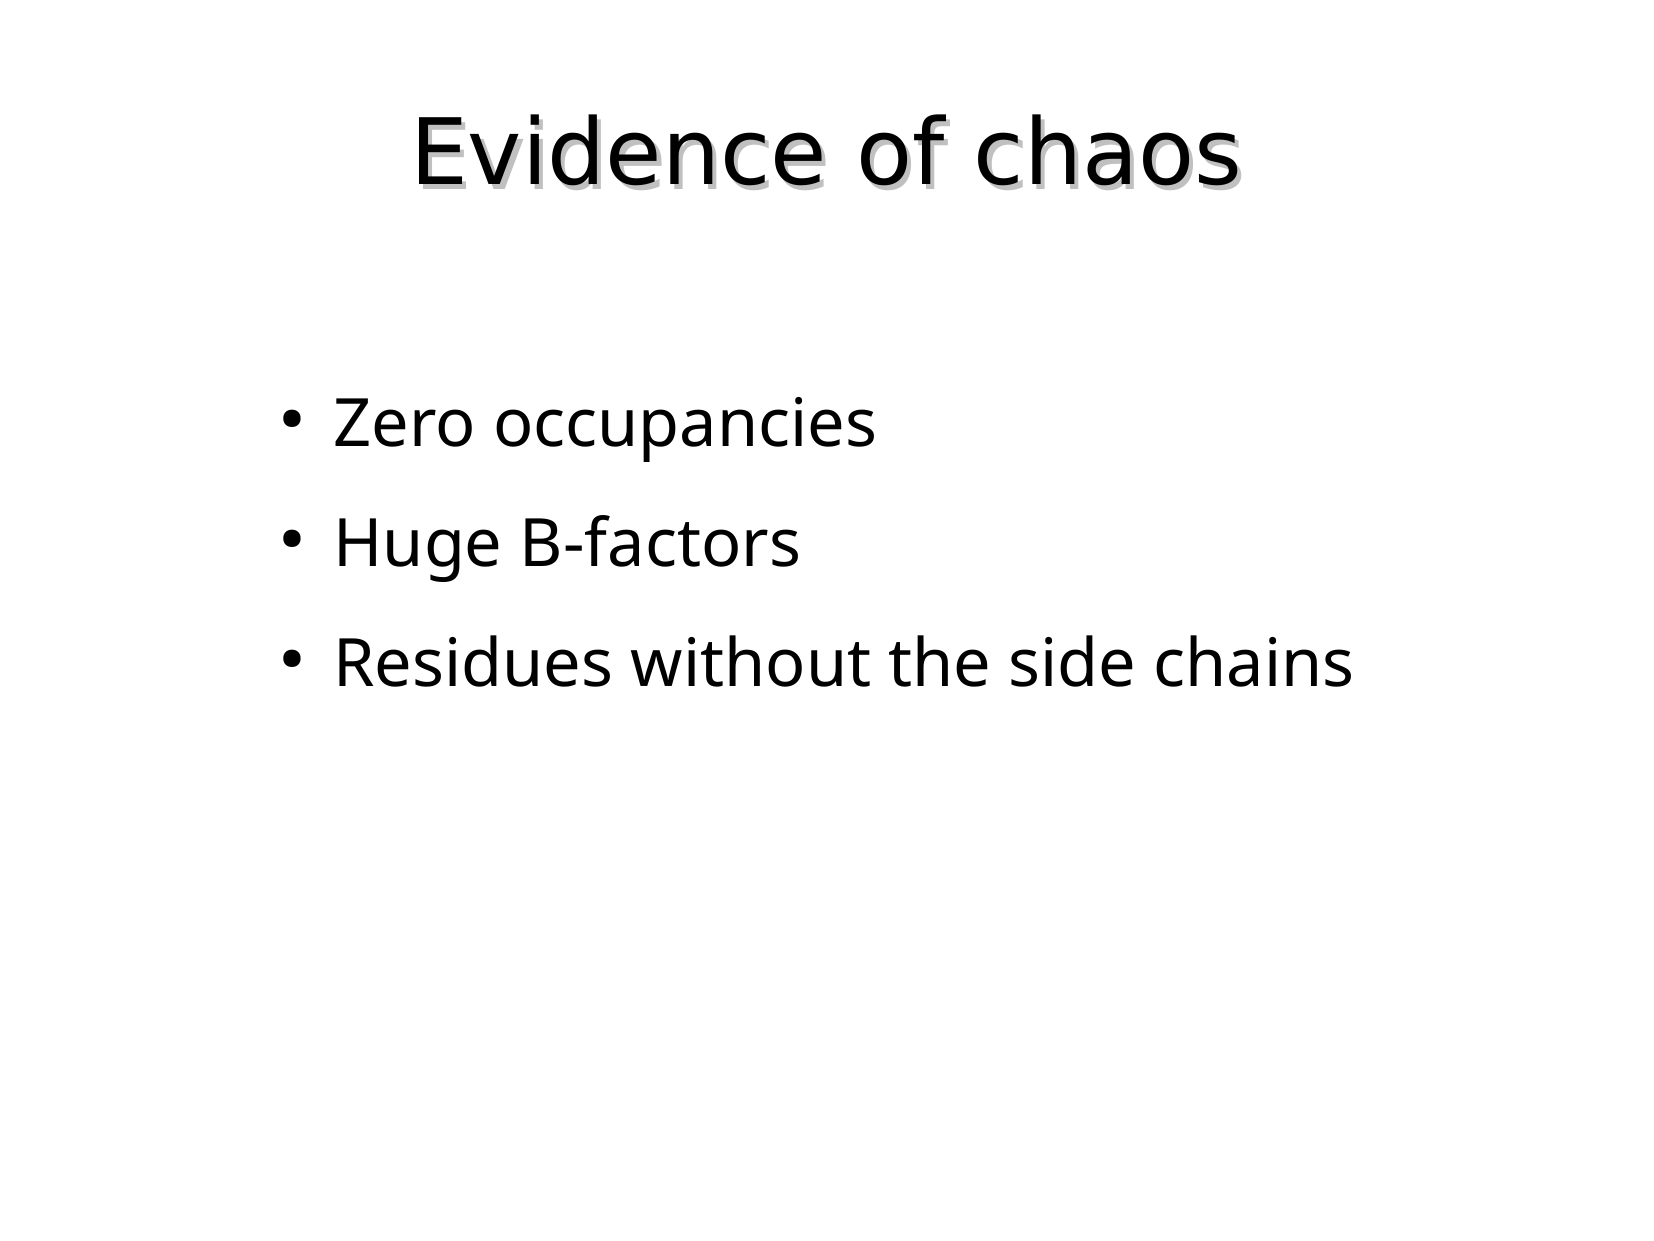

# Evidence of chaos
Zero occupancies
Huge B-factors
Residues without the side chains